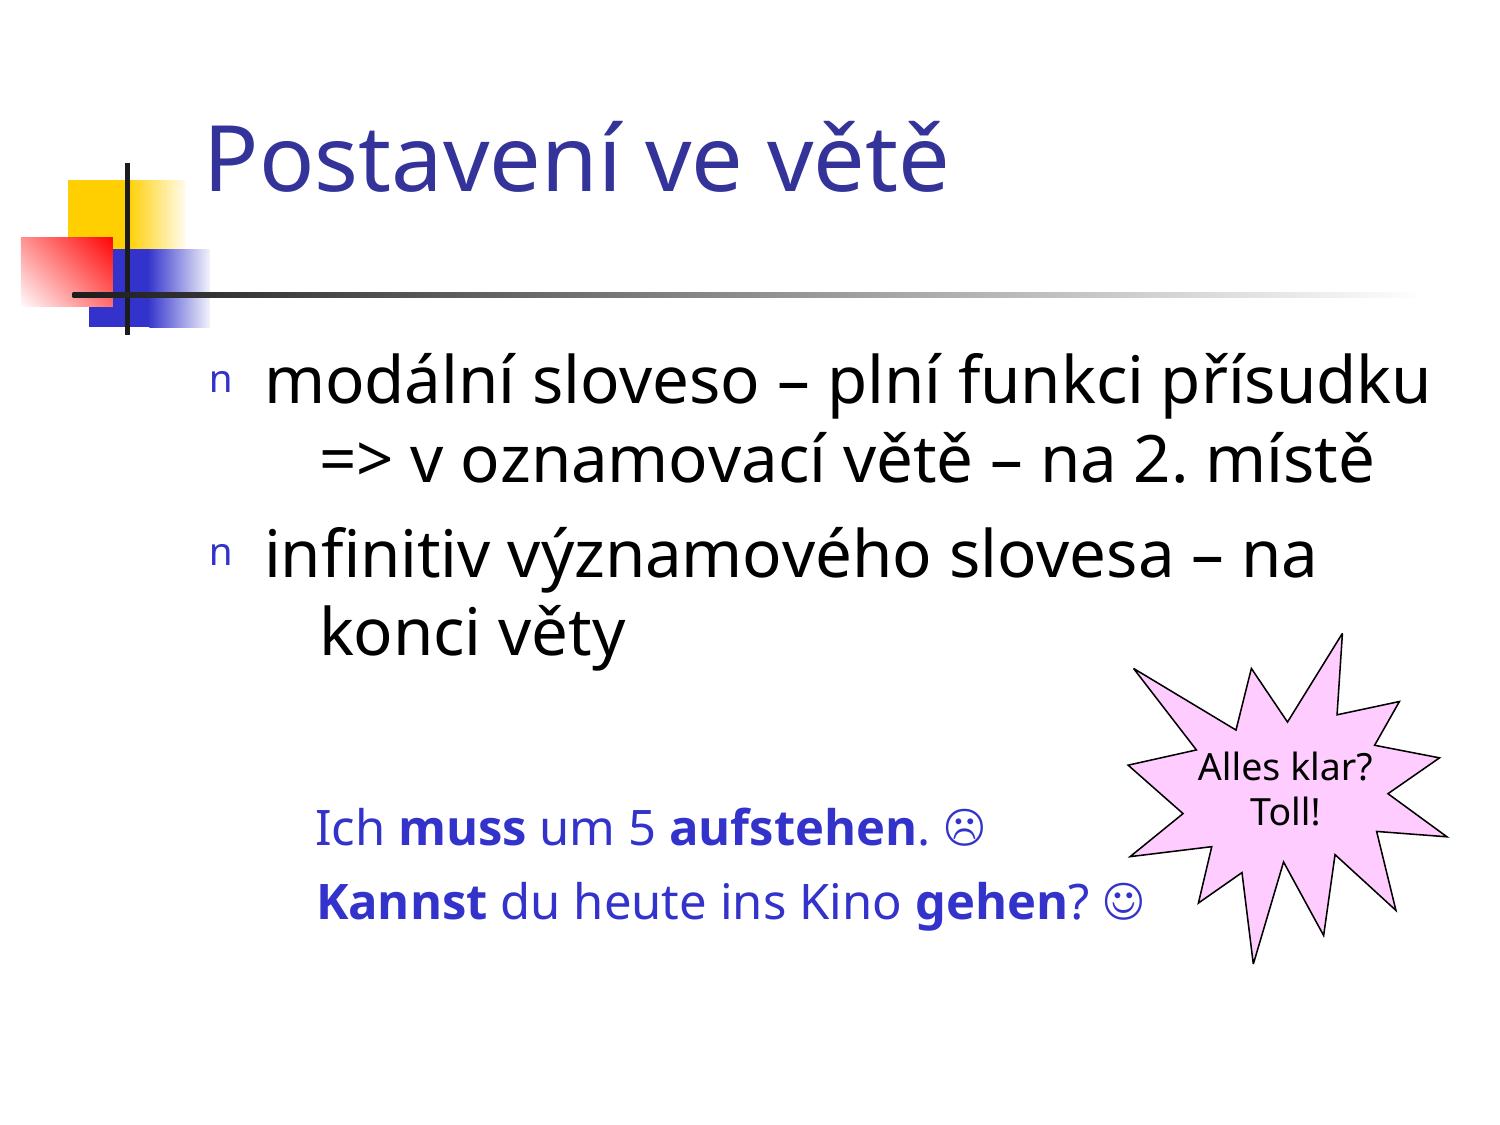

# Postavení ve větě
modální sloveso – plní funkci přísudku => v oznamovací větě – na 2. místě
infinitiv významového slovesa – na konci věty
 Ich muss um 5 aufstehen. 
 Kannst du heute ins Kino gehen? 
Alles klar?
Toll!